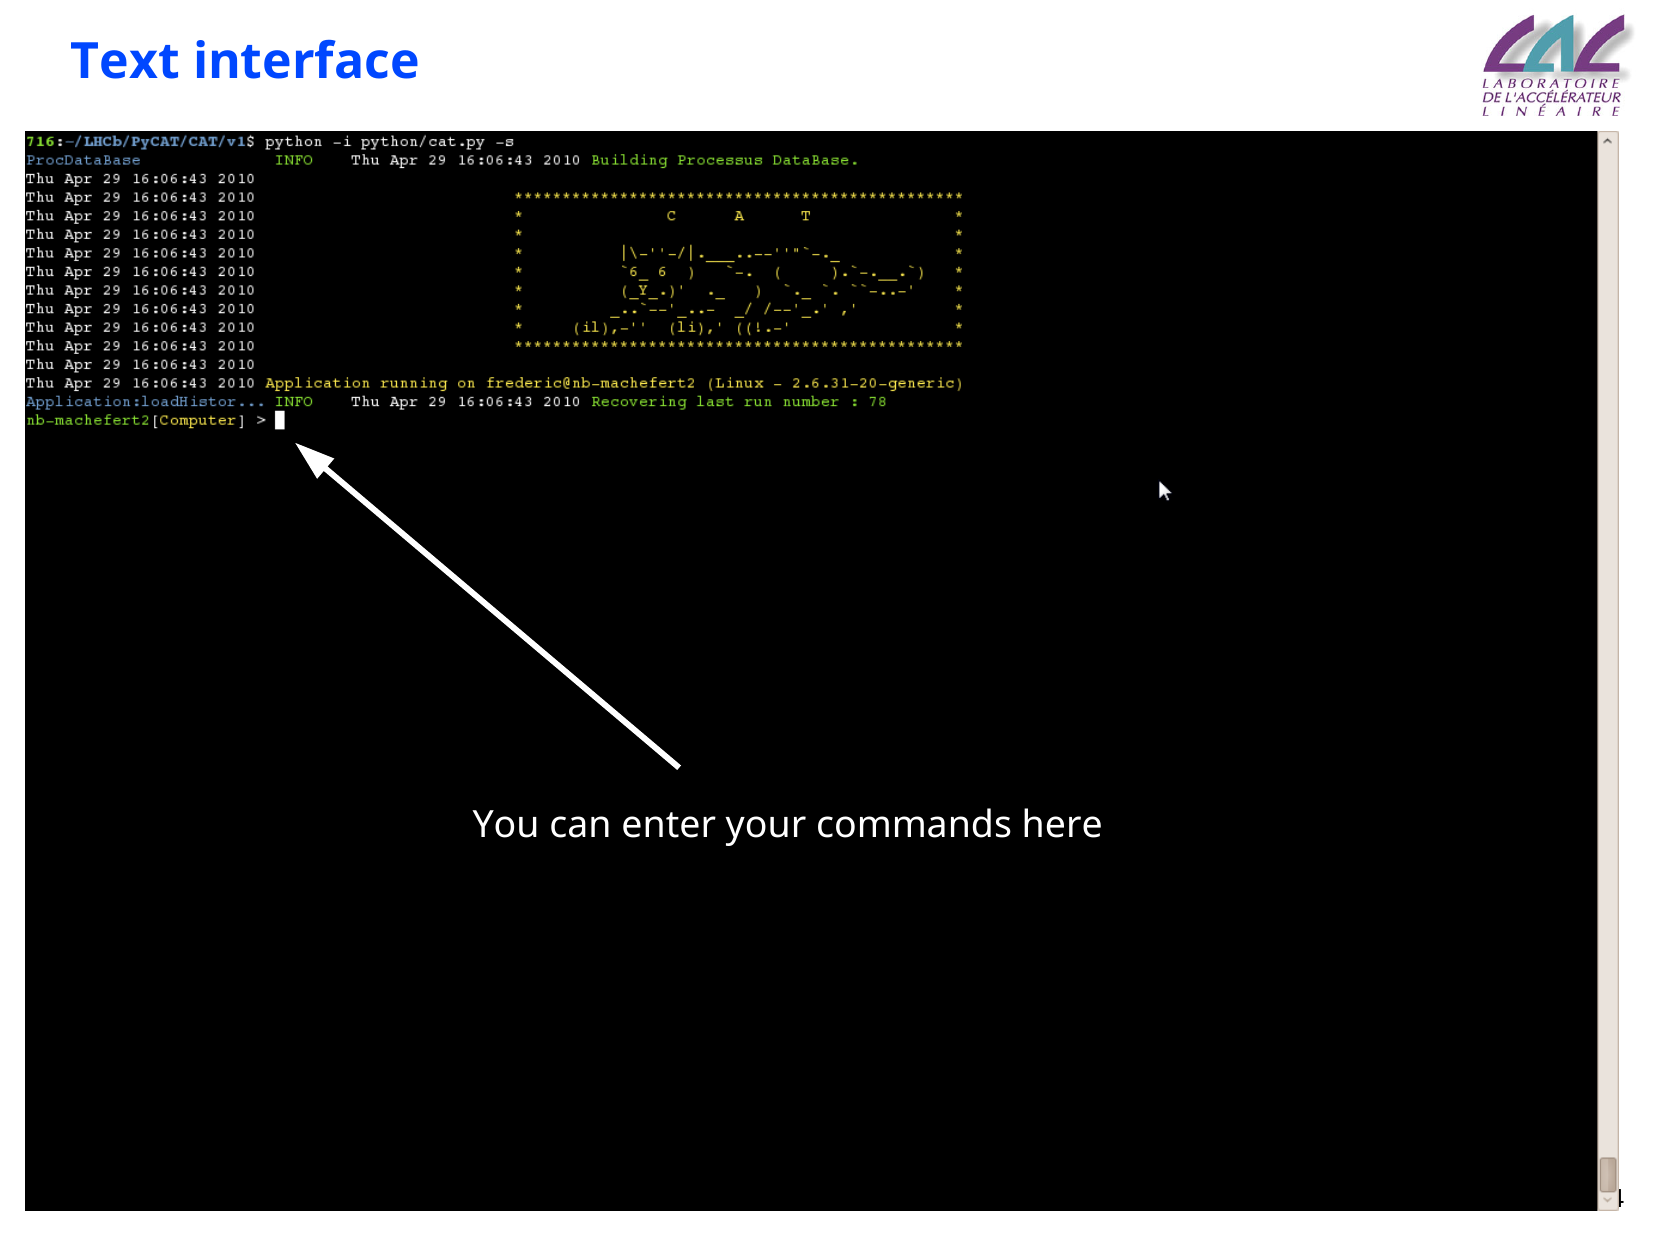

# Text interface
You can enter your commands here
Calorimeter : Commissioning Meeting